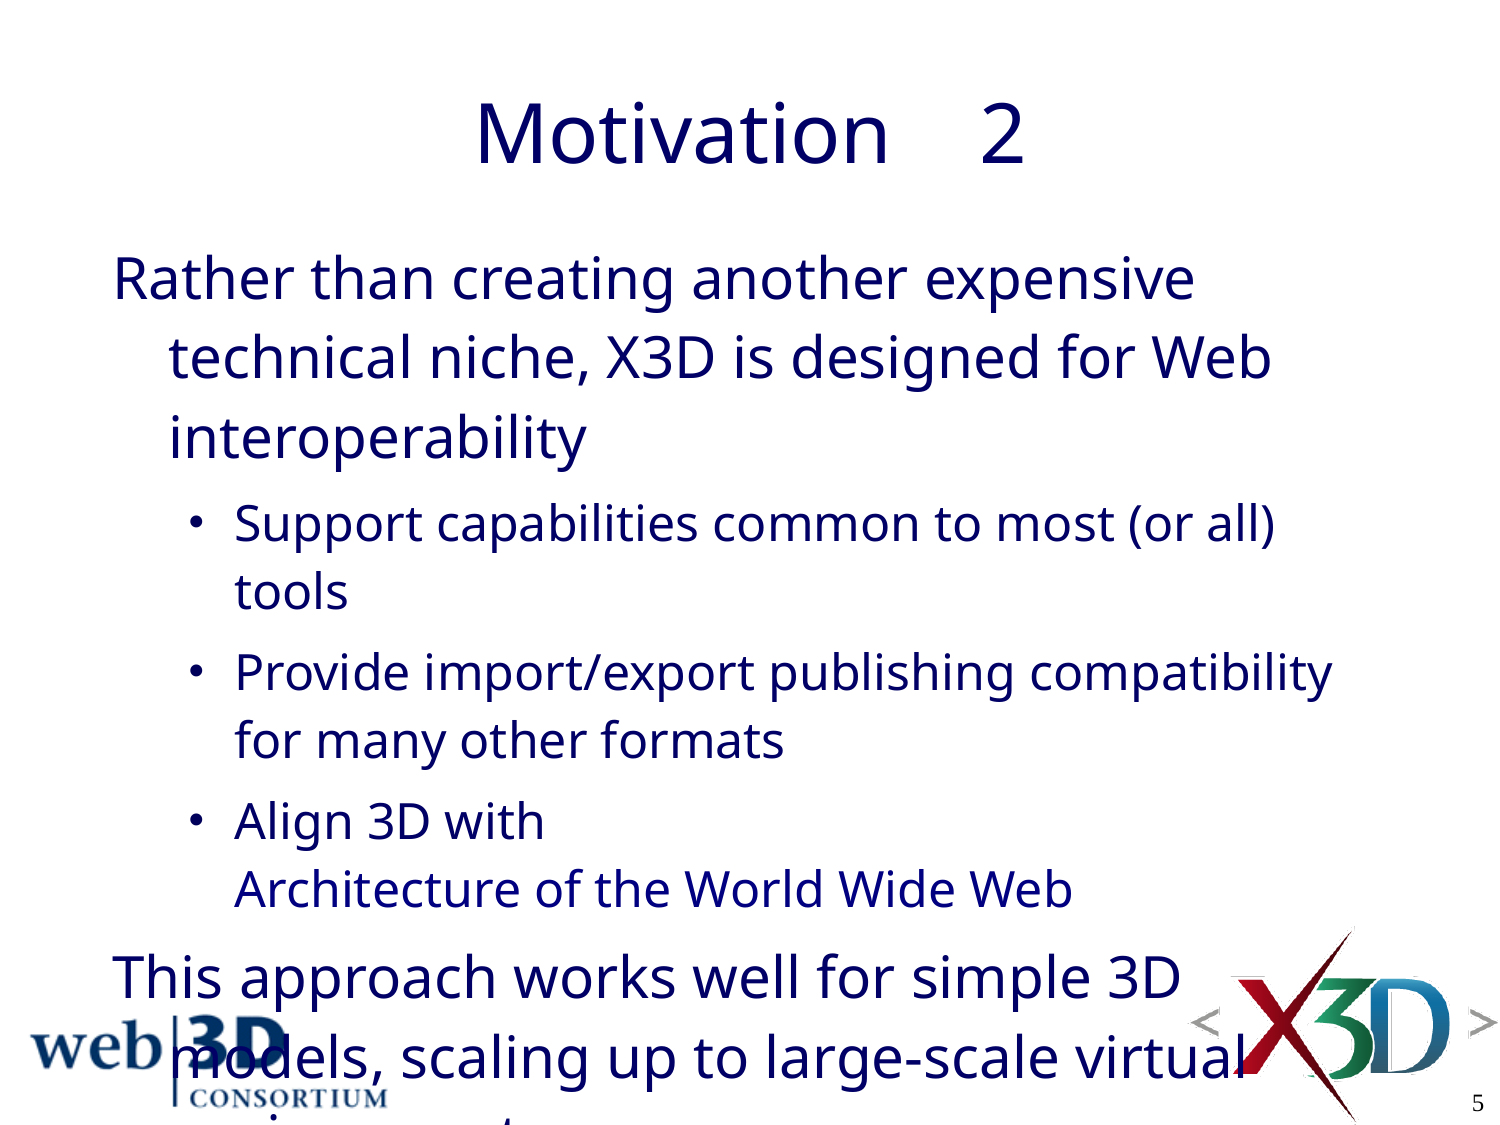

# Motivation 2
Rather than creating another expensive technical niche, X3D is designed for Web interoperability
Support capabilities common to most (or all) tools
Provide import/export publishing compatibility for many other formats
Align 3D with Architecture of the World Wide Web
This approach works well for simple 3D models, scaling up to large-scale virtual environments
Ultimate X3D success means that 3D graphics becomes a “first-class citizen” for Web multimedia